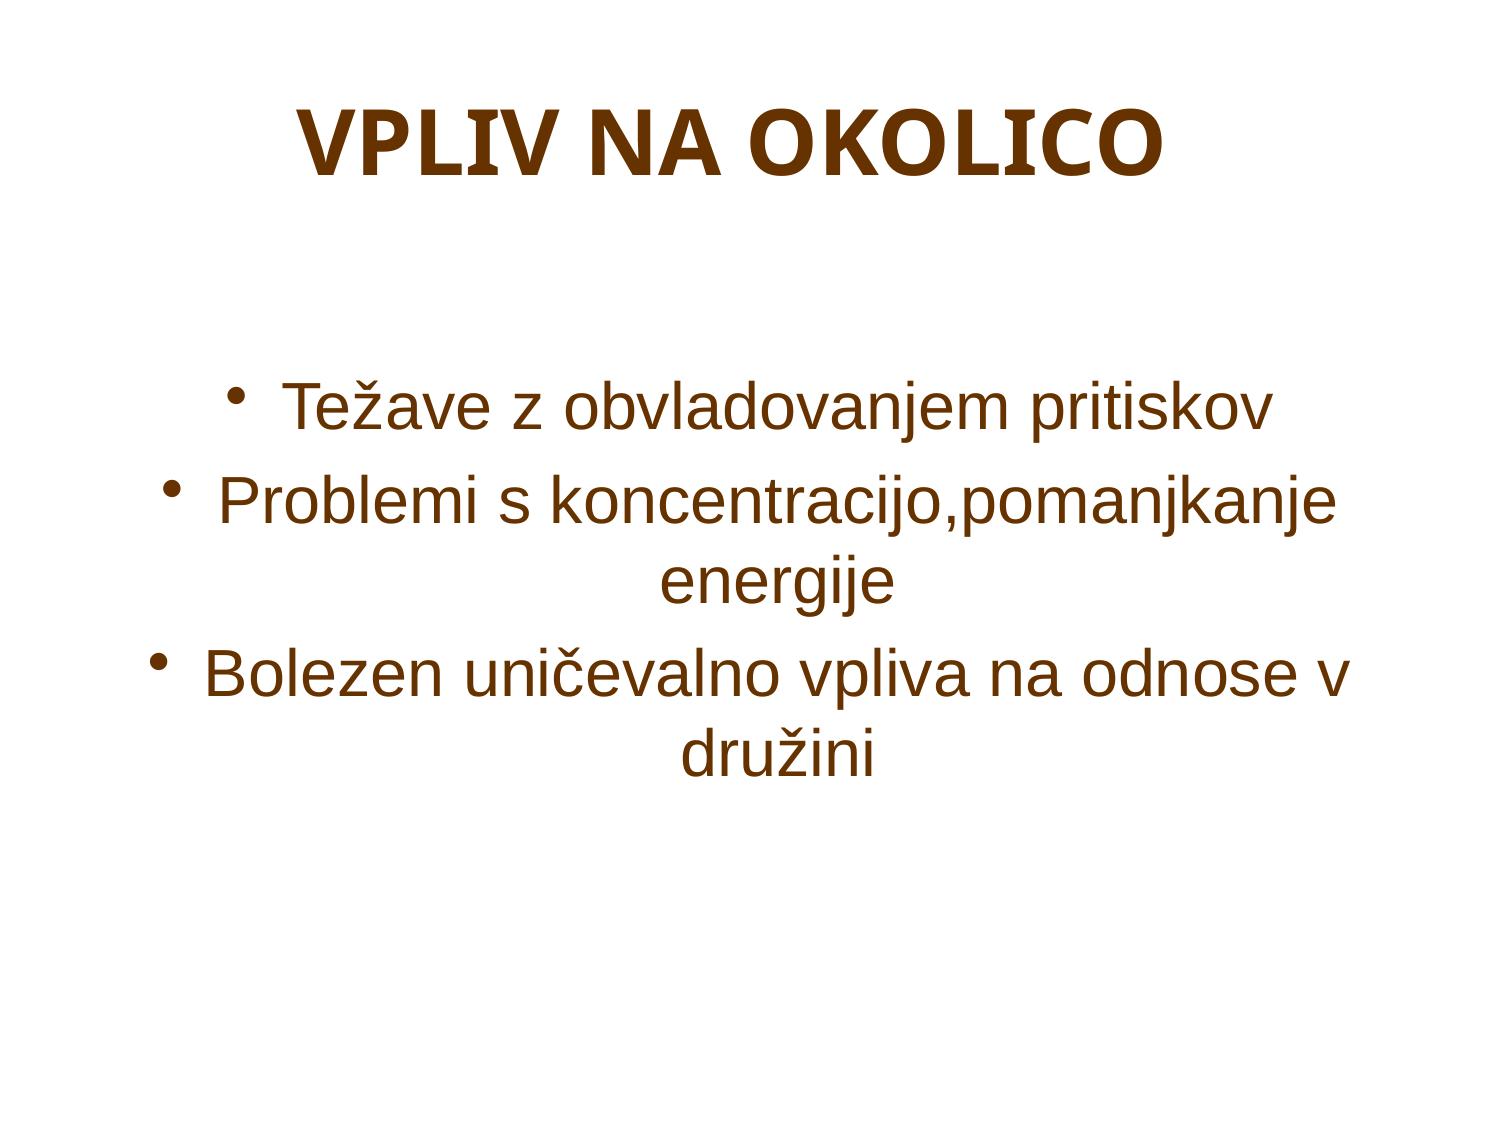

# VPLIV NA OKOLICO
Težave z obvladovanjem pritiskov
Problemi s koncentracijo,pomanjkanje energije
Bolezen uničevalno vpliva na odnose v družini